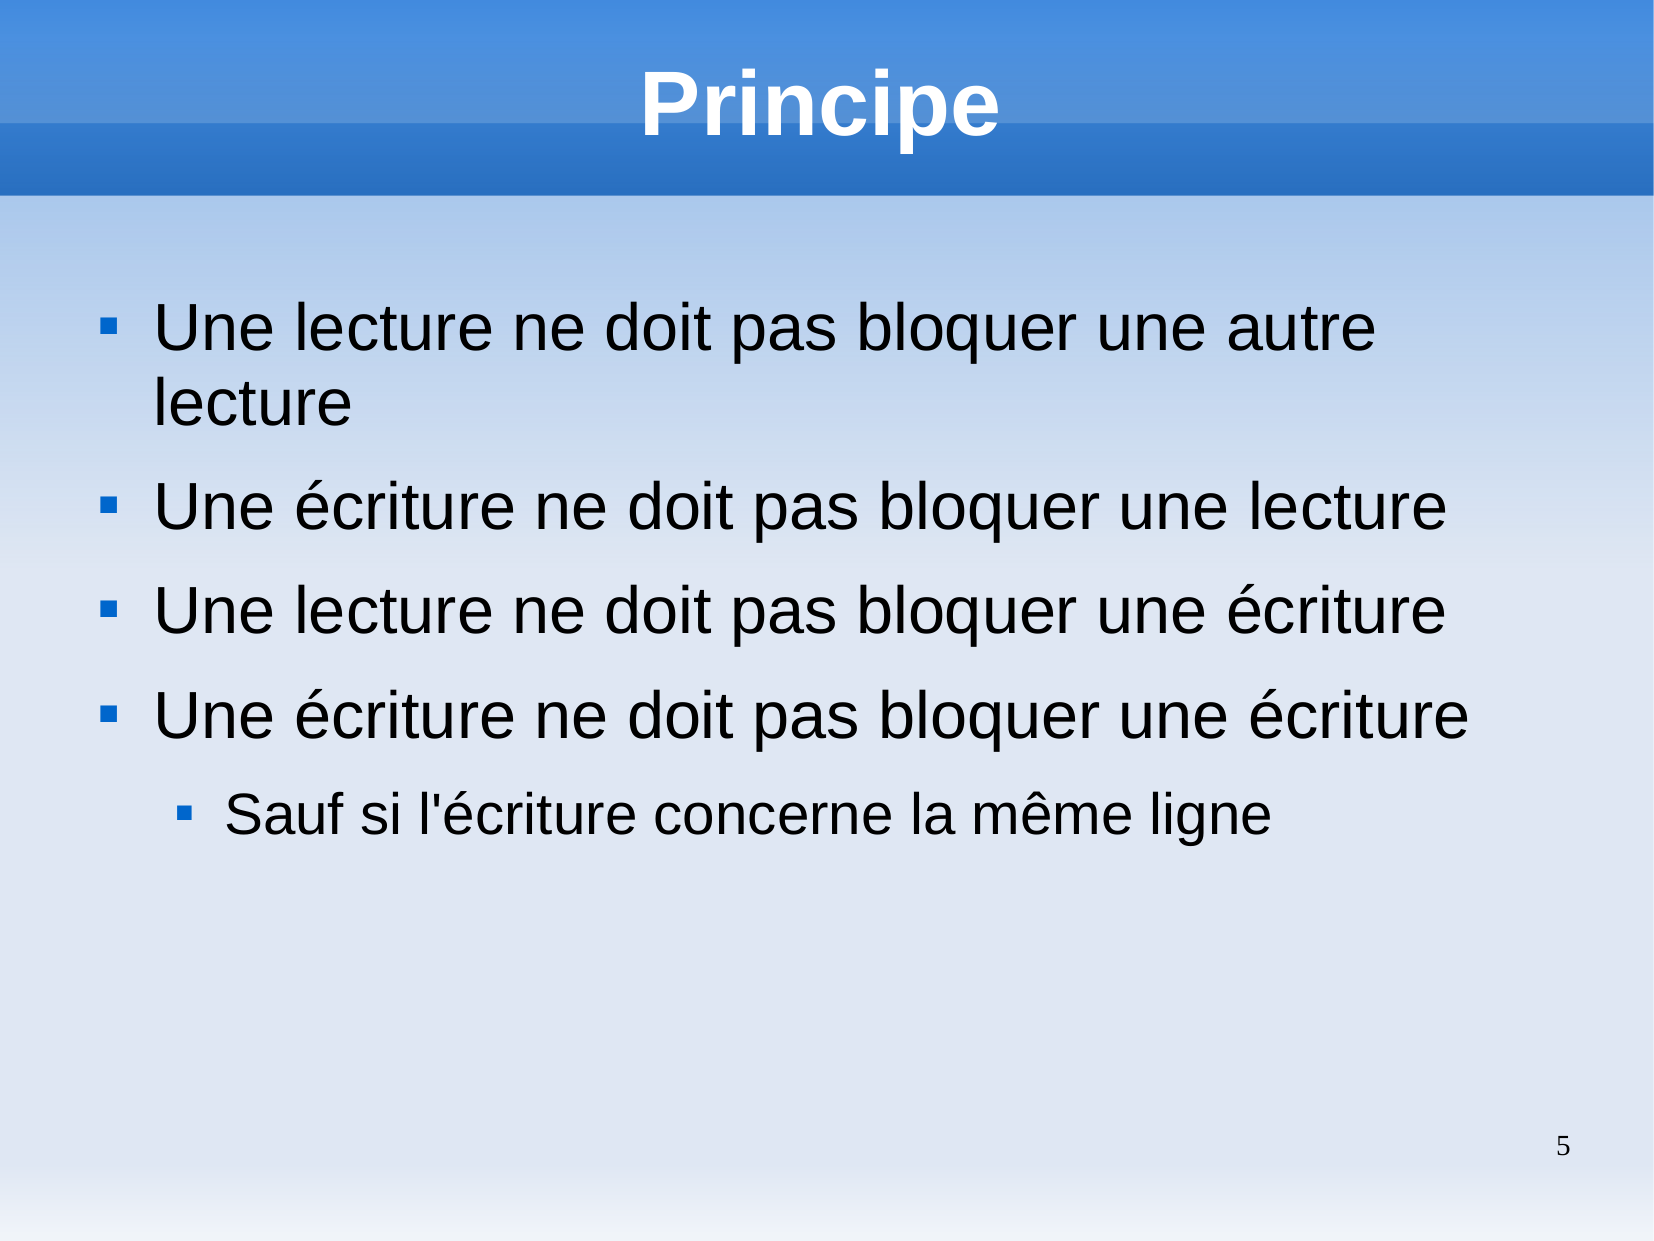

# Principe
Une lecture ne doit pas bloquer une autre lecture
Une écriture ne doit pas bloquer une lecture
Une lecture ne doit pas bloquer une écriture
Une écriture ne doit pas bloquer une écriture
Sauf si l'écriture concerne la même ligne
5